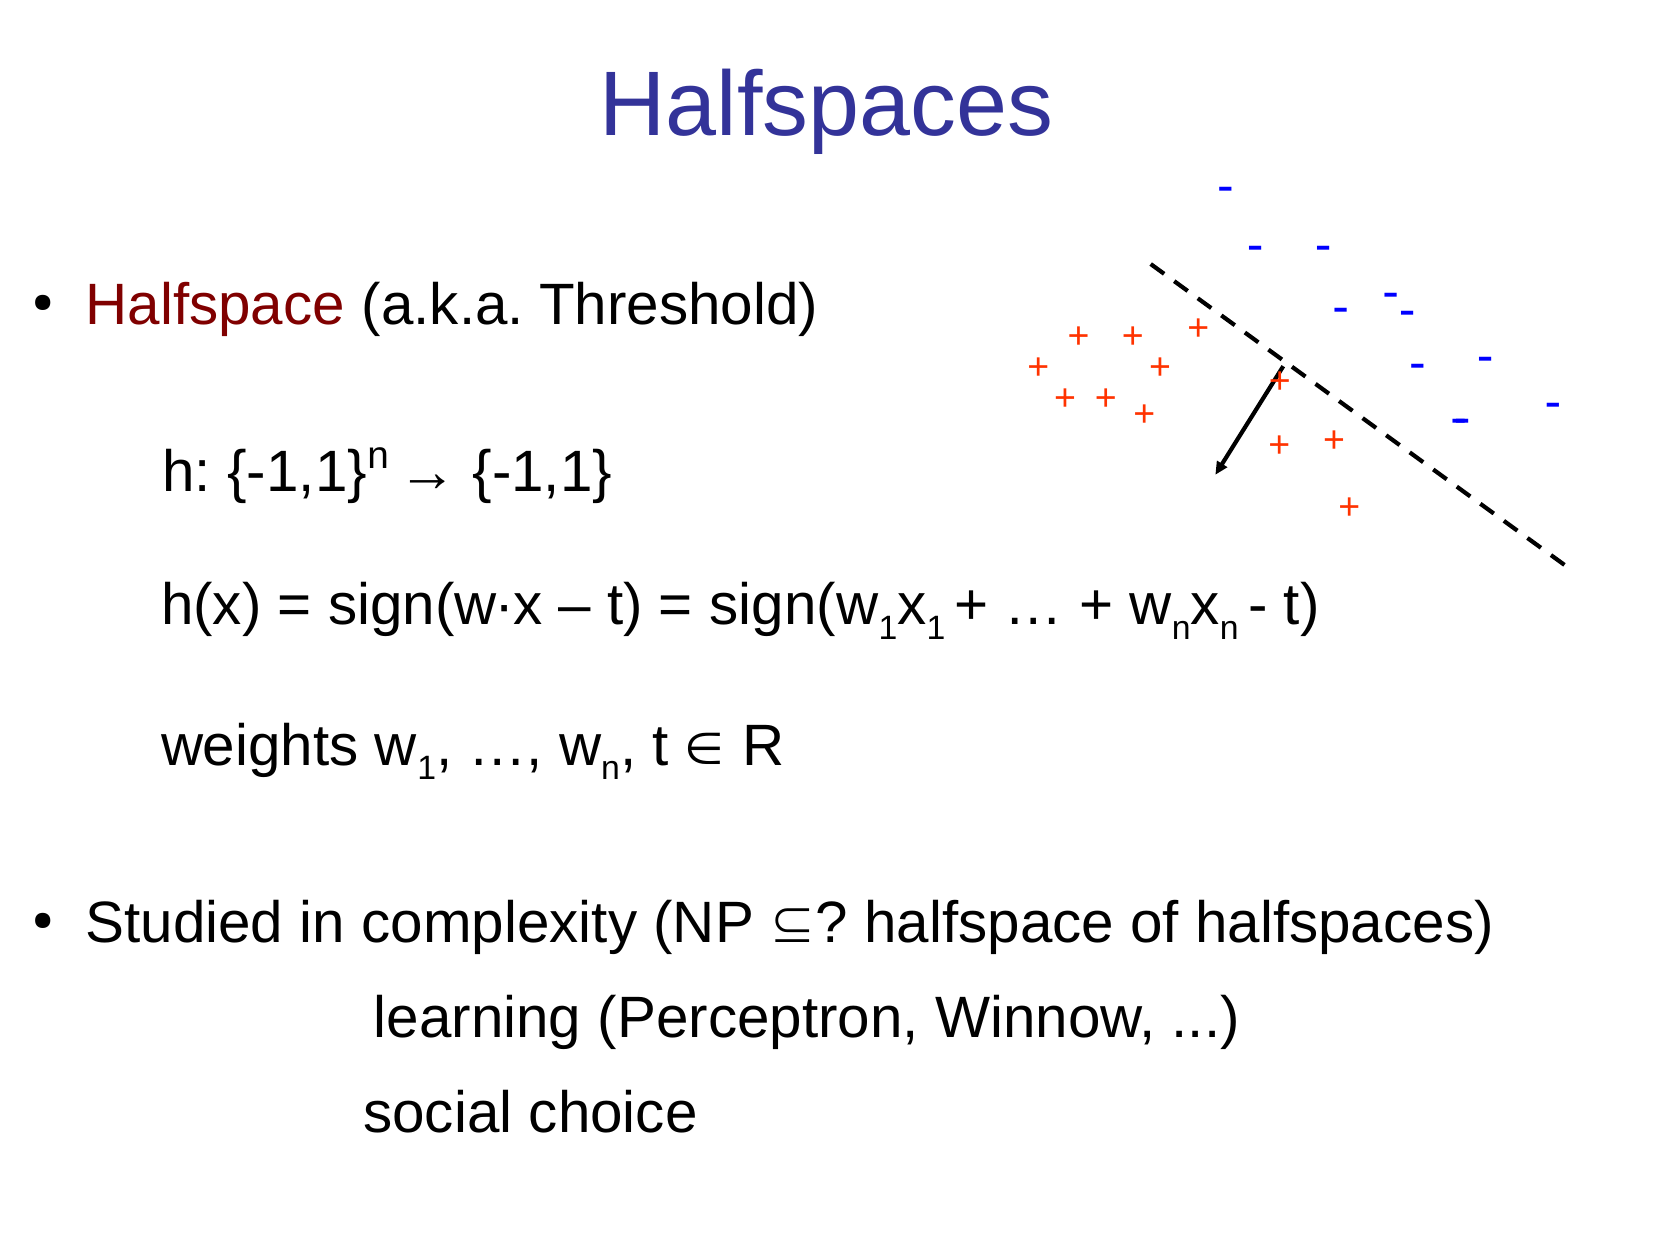

Halfspaces
-
-
-
-
-
-
+
+
+
-
-
+
+
+
-
+
+
-
-
+
+
+
+
# Halfspace (a.k.a. Threshold)
 h: {-1,1}n → {-1,1}
 h(x) = sign(w∙x – t) = sign(w1x1 + … + wnxn - t)
 weights w1, …, wn, t  R
Studied in complexity (NP ? halfspace of halfspaces)
 learning (Perceptron, Winnow, ...)
 social choice